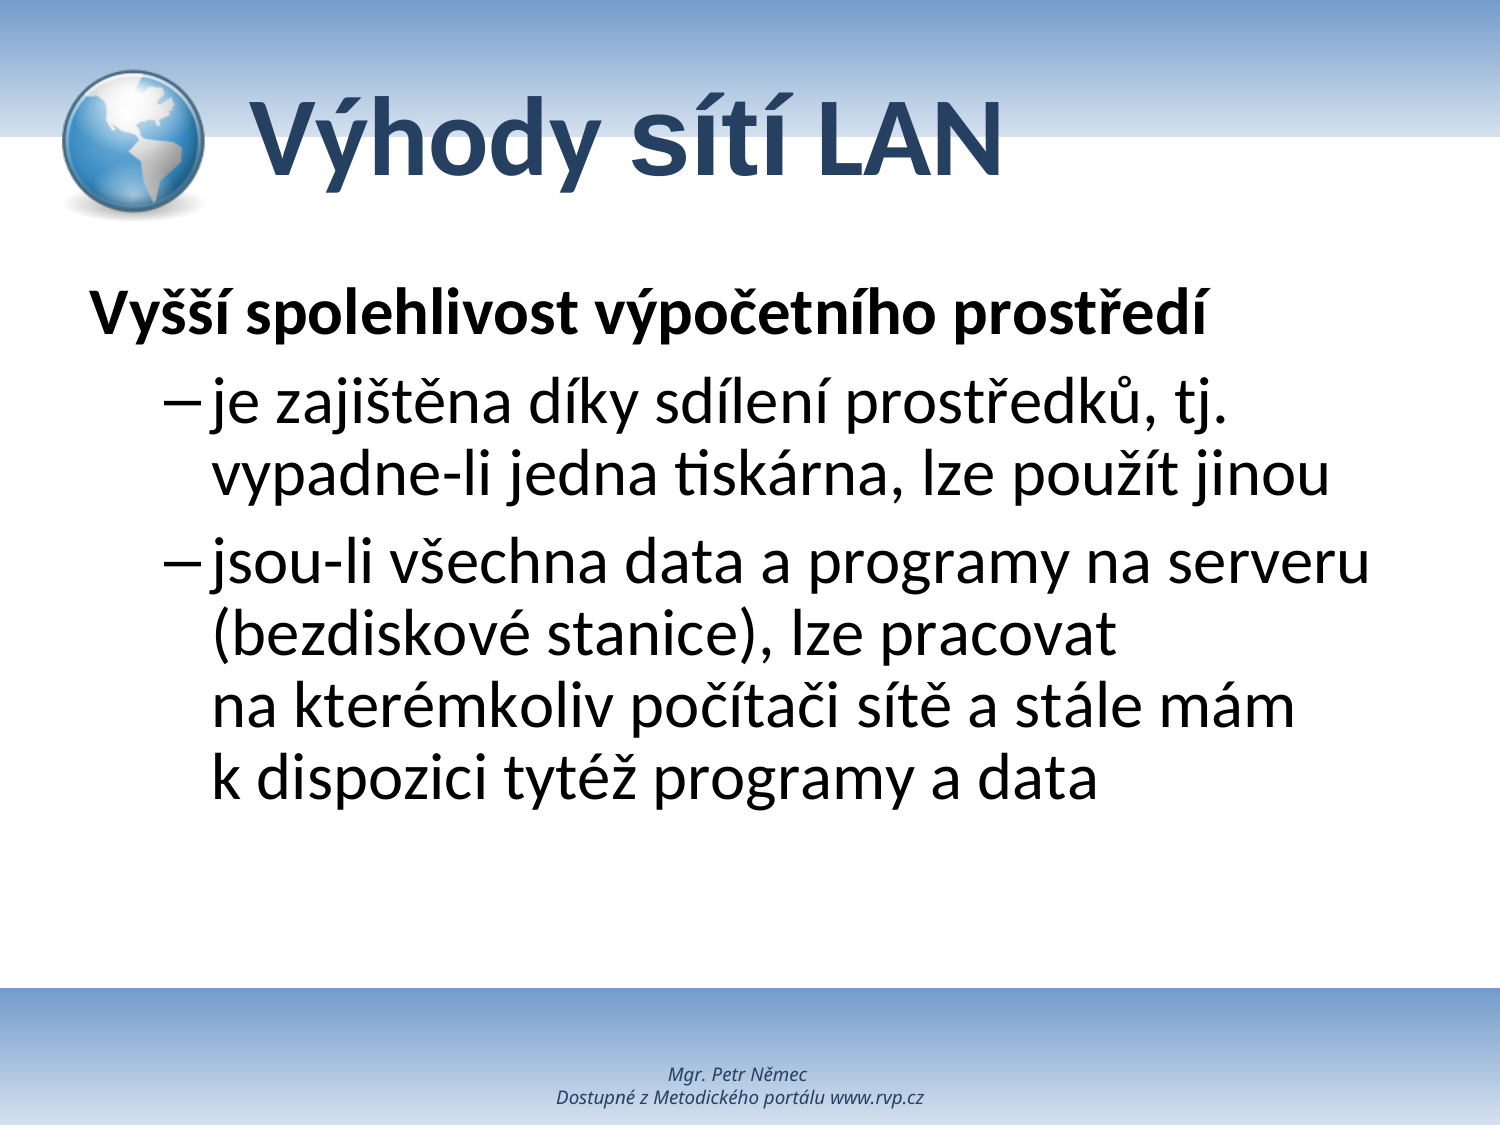

# Výhody sítí LAN
Vyšší spolehlivost výpočetního prostředí
je zajištěna díky sdílení prostředků, tj. vypadne-li jedna tiskárna, lze použít jinou
jsou-li všechna data a programy na serveru (bezdiskové stanice), lze pracovat
na kterémkoliv počítači sítě a stále mám
k dispozici tytéž programy a data